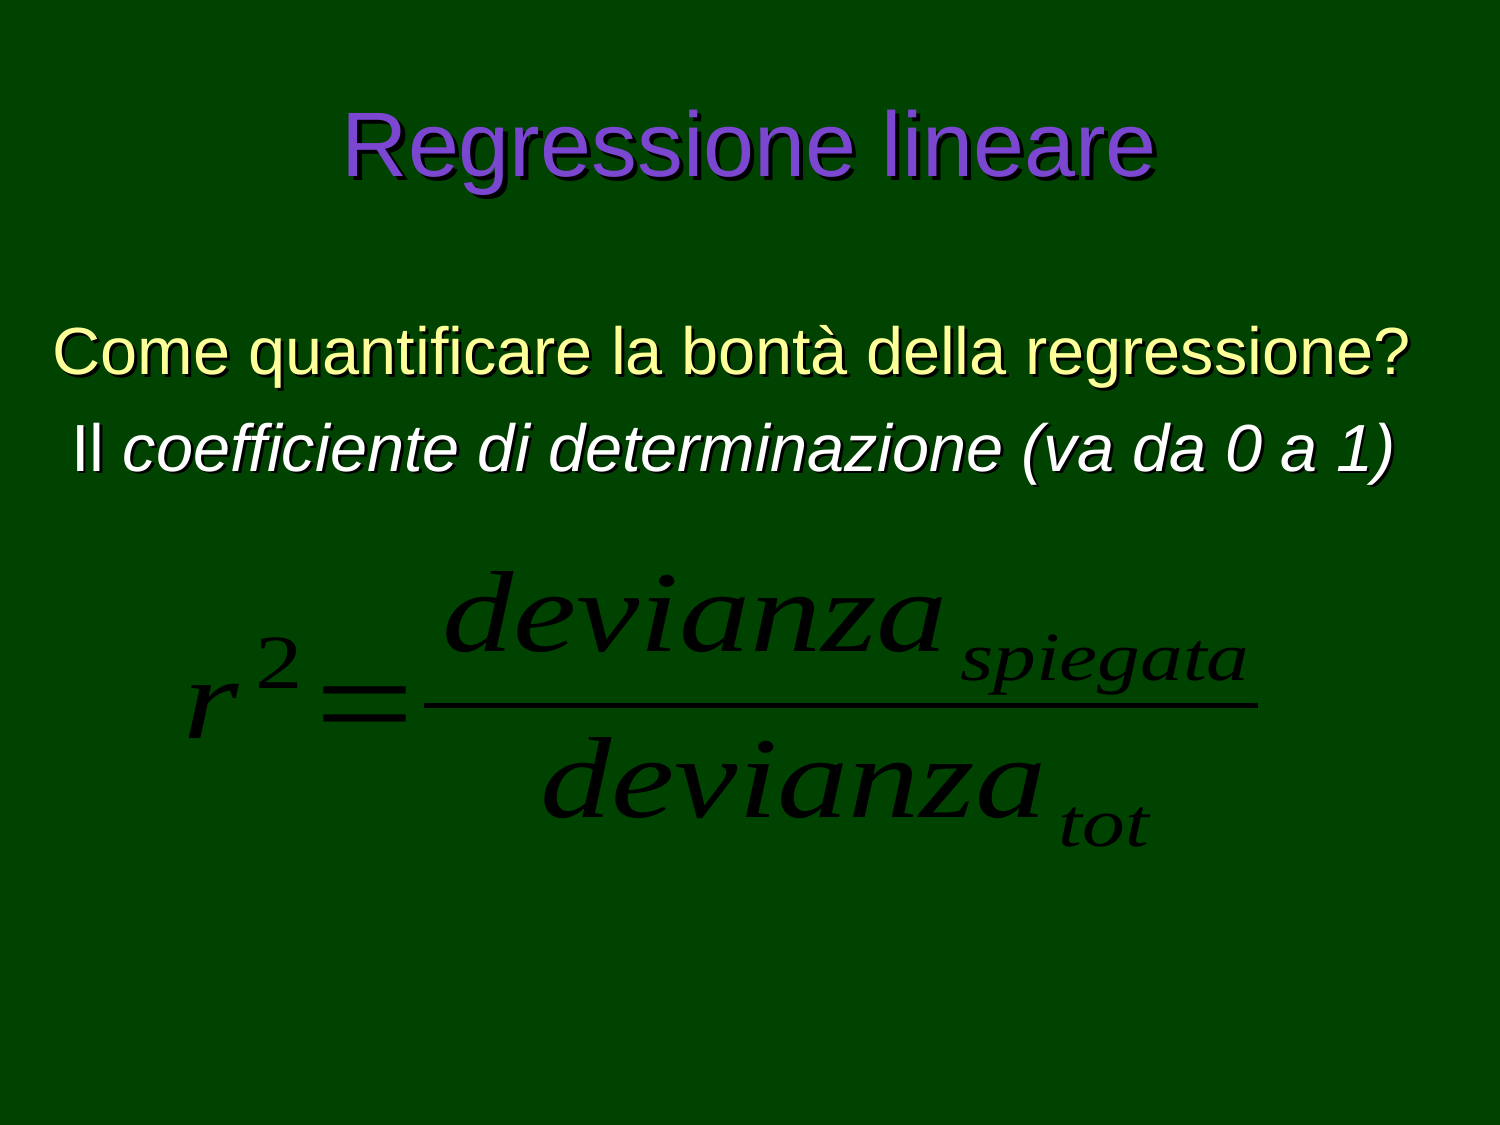

# Regressione lineare
Come quantificare la bontà della regressione?
 Il coefficiente di determinazione (va da 0 a 1)